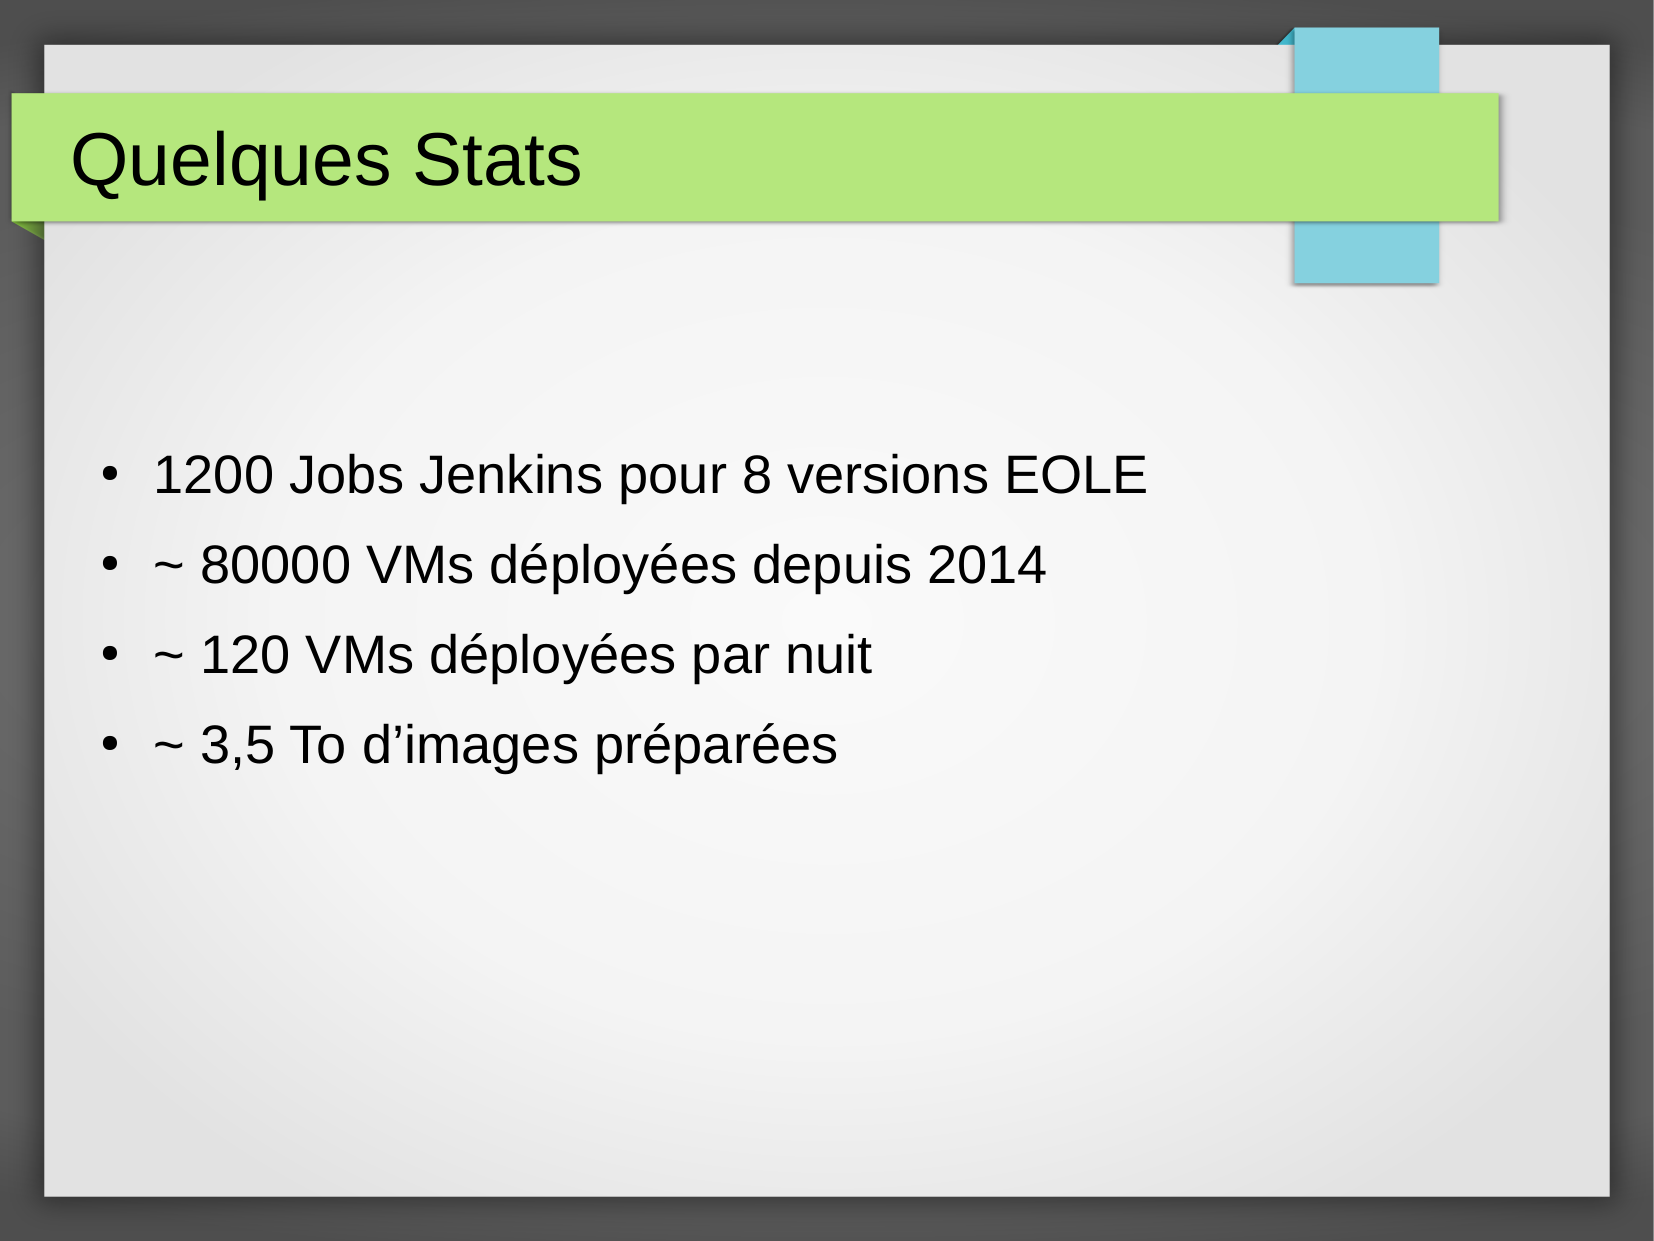

# Quelques Stats
1200 Jobs Jenkins pour 8 versions EOLE
~ 80000 VMs déployées depuis 2014
~ 120 VMs déployées par nuit
~ 3,5 To d’images préparées